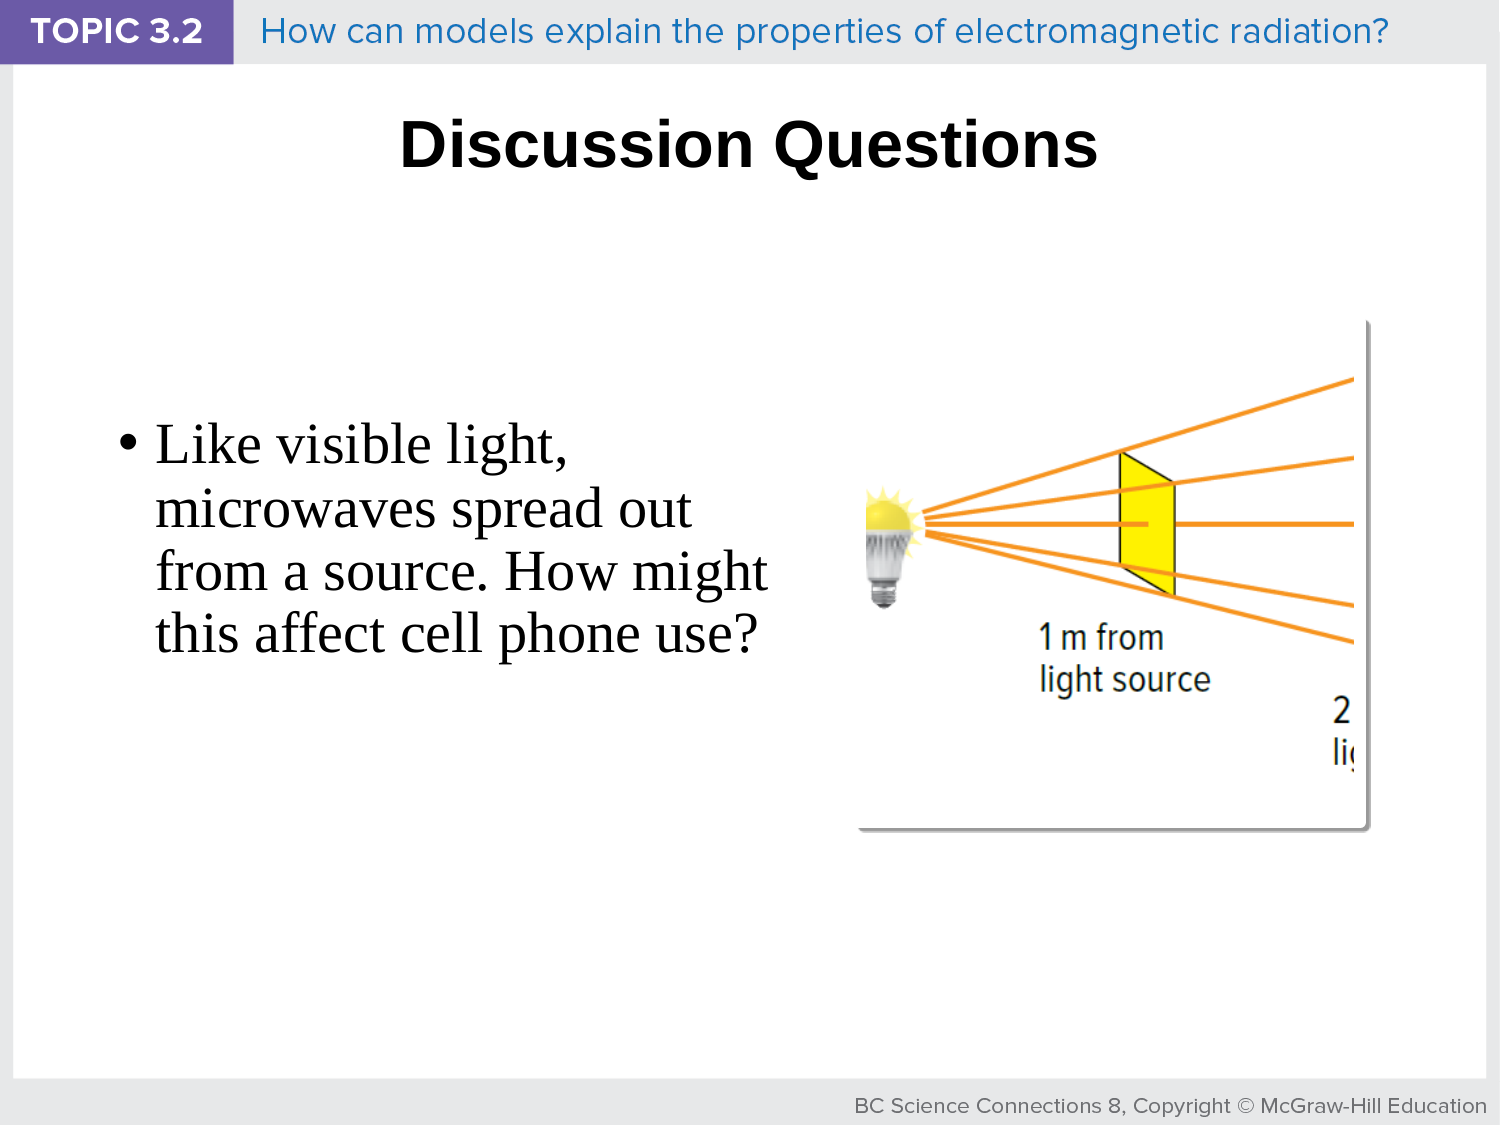

# Discussion Questions
Like visible light, microwaves spread out from a source. How might this affect cell phone use?